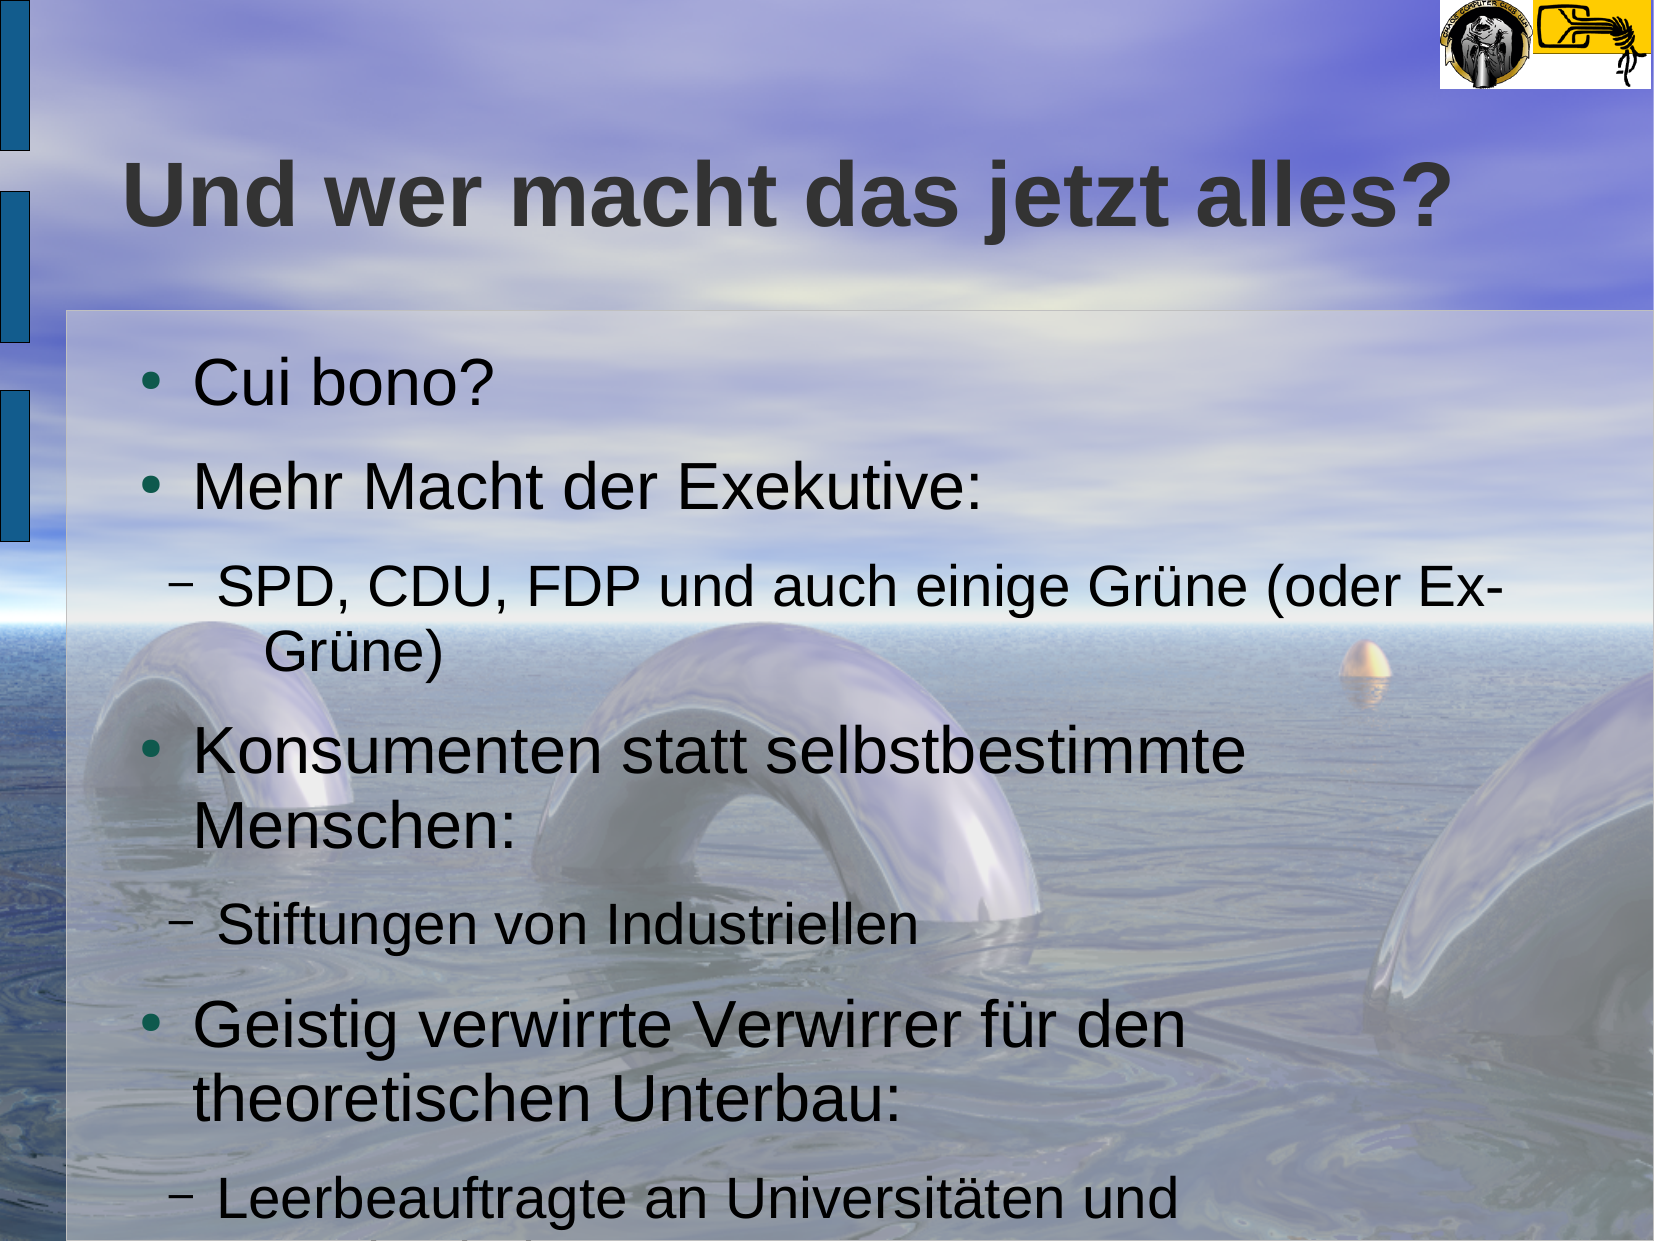

# Und wer macht das jetzt alles?
Cui bono?
Mehr Macht der Exekutive:
SPD, CDU, FDP und auch einige Grüne (oder Ex-Grüne)
Konsumenten statt selbstbestimmte Menschen:
Stiftungen von Industriellen
Geistig verwirrte Verwirrer für den theoretischen Unterbau:
Leerbeauftragte an Universitäten und Hochschulen